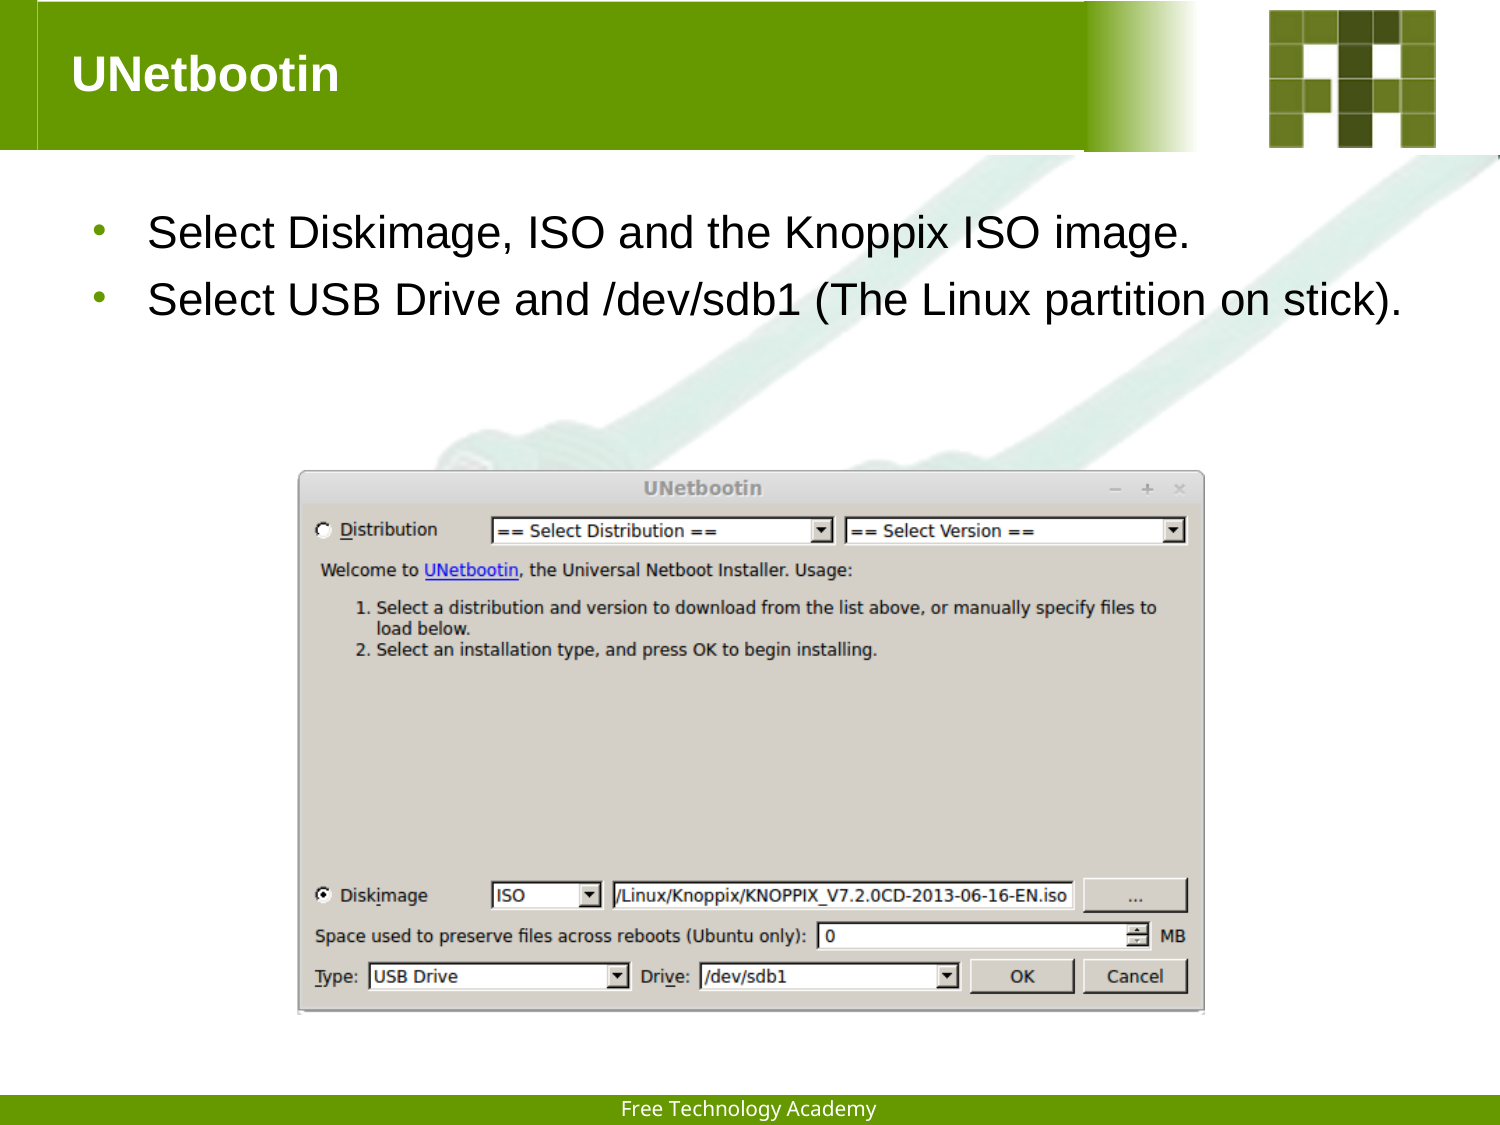

# UNetbootin
Select Diskimage, ISO and the Knoppix ISO image.
Select USB Drive and /dev/sdb1 (The Linux partition on stick).